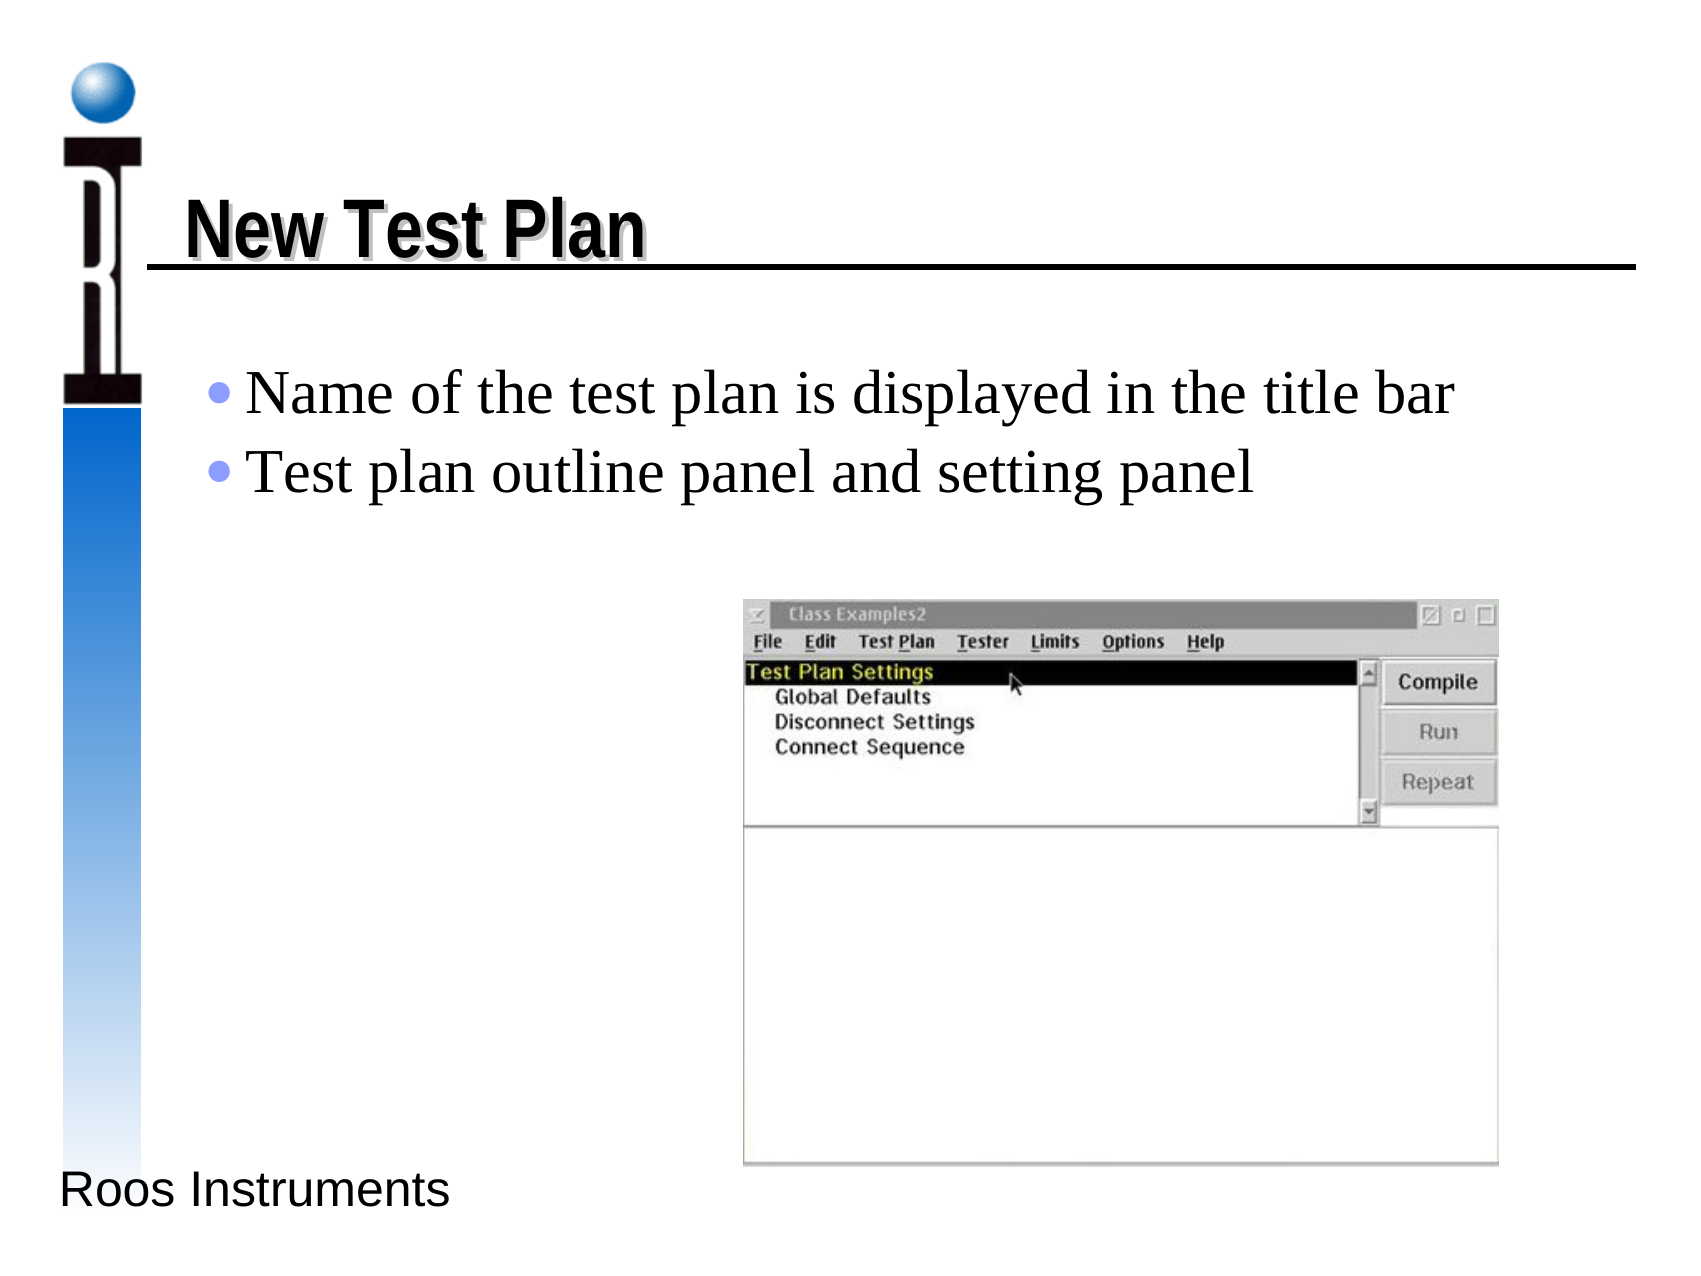

New Test Plan
Name of the test plan is displayed in the title bar
Test plan outline panel and setting panel